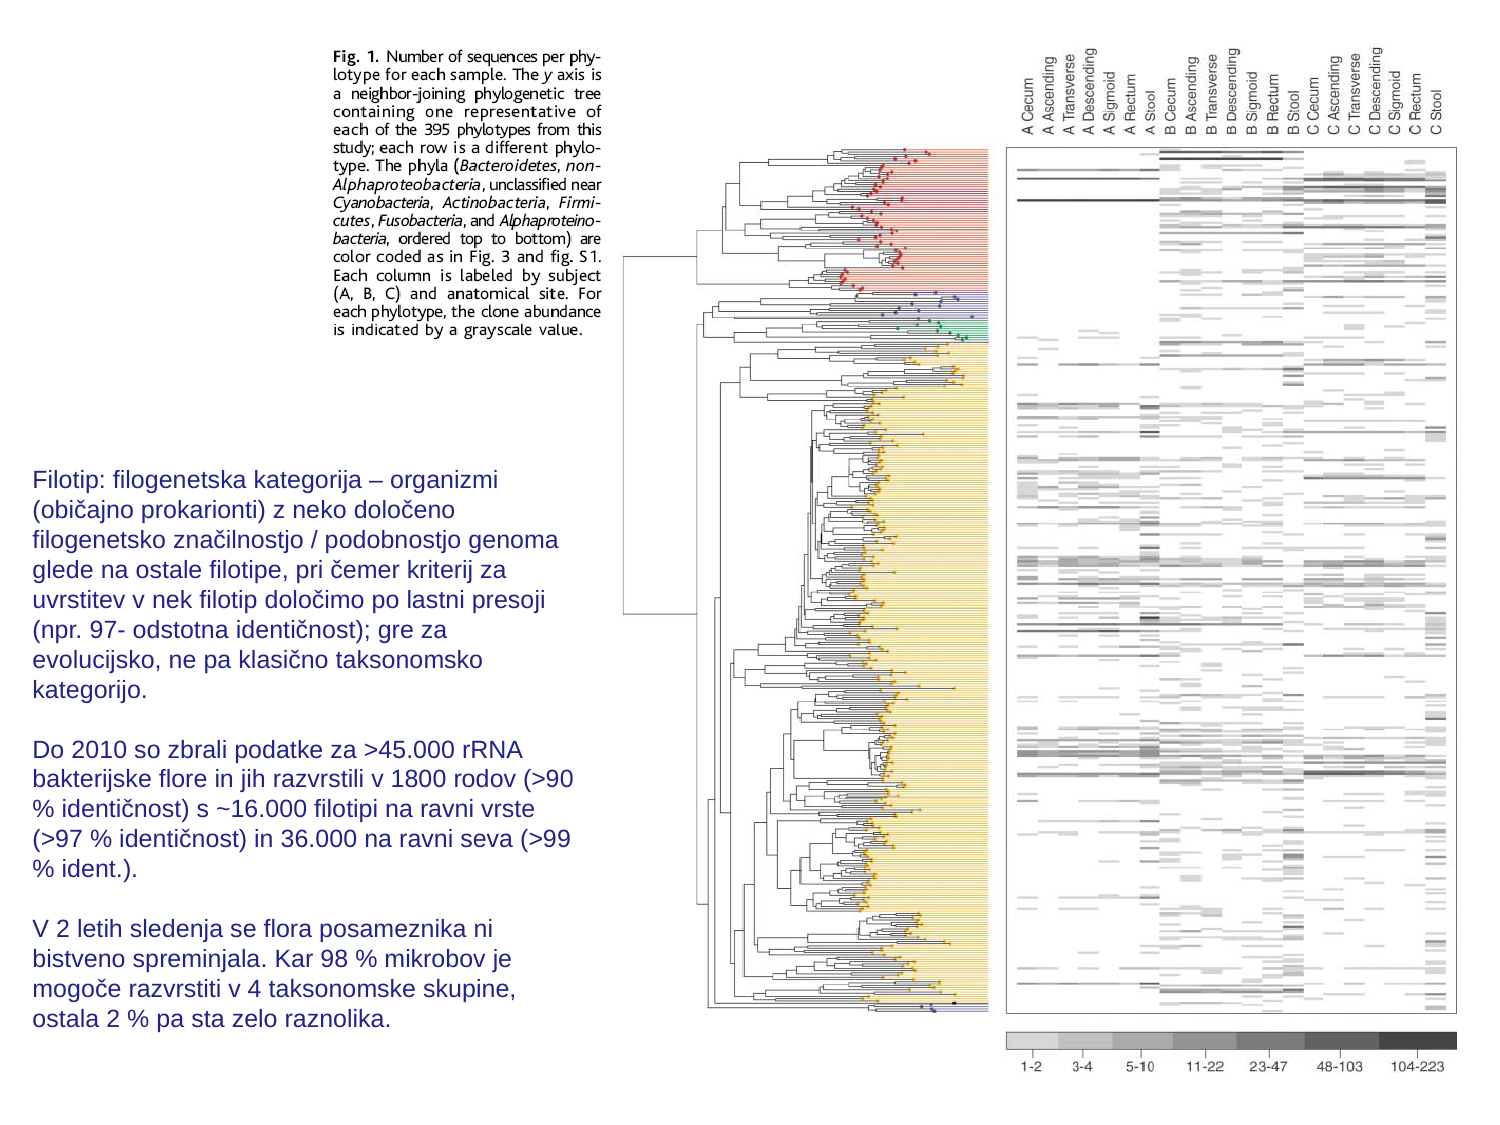

Filotip: filogenetska kategorija – organizmi (običajno prokarionti) z neko določeno filogenetsko značilnostjo / podobnostjo genoma glede na ostale filotipe, pri čemer kriterij za uvrstitev v nek filotip določimo po lastni presoji (npr. 97- odstotna identičnost); gre za evolucijsko, ne pa klasično taksonomsko kategorijo.
Do 2010 so zbrali podatke za >45.000 rRNA bakterijske flore in jih razvrstili v 1800 rodov (>90 % identičnost) s ~16.000 filotipi na ravni vrste (>97 % identičnost) in 36.000 na ravni seva (>99 % ident.).
V 2 letih sledenja se flora posameznika ni bistveno spreminjala. Kar 98 % mikrobov je mogoče razvrstiti v 4 taksonomske skupine, ostala 2 % pa sta zelo raznolika.